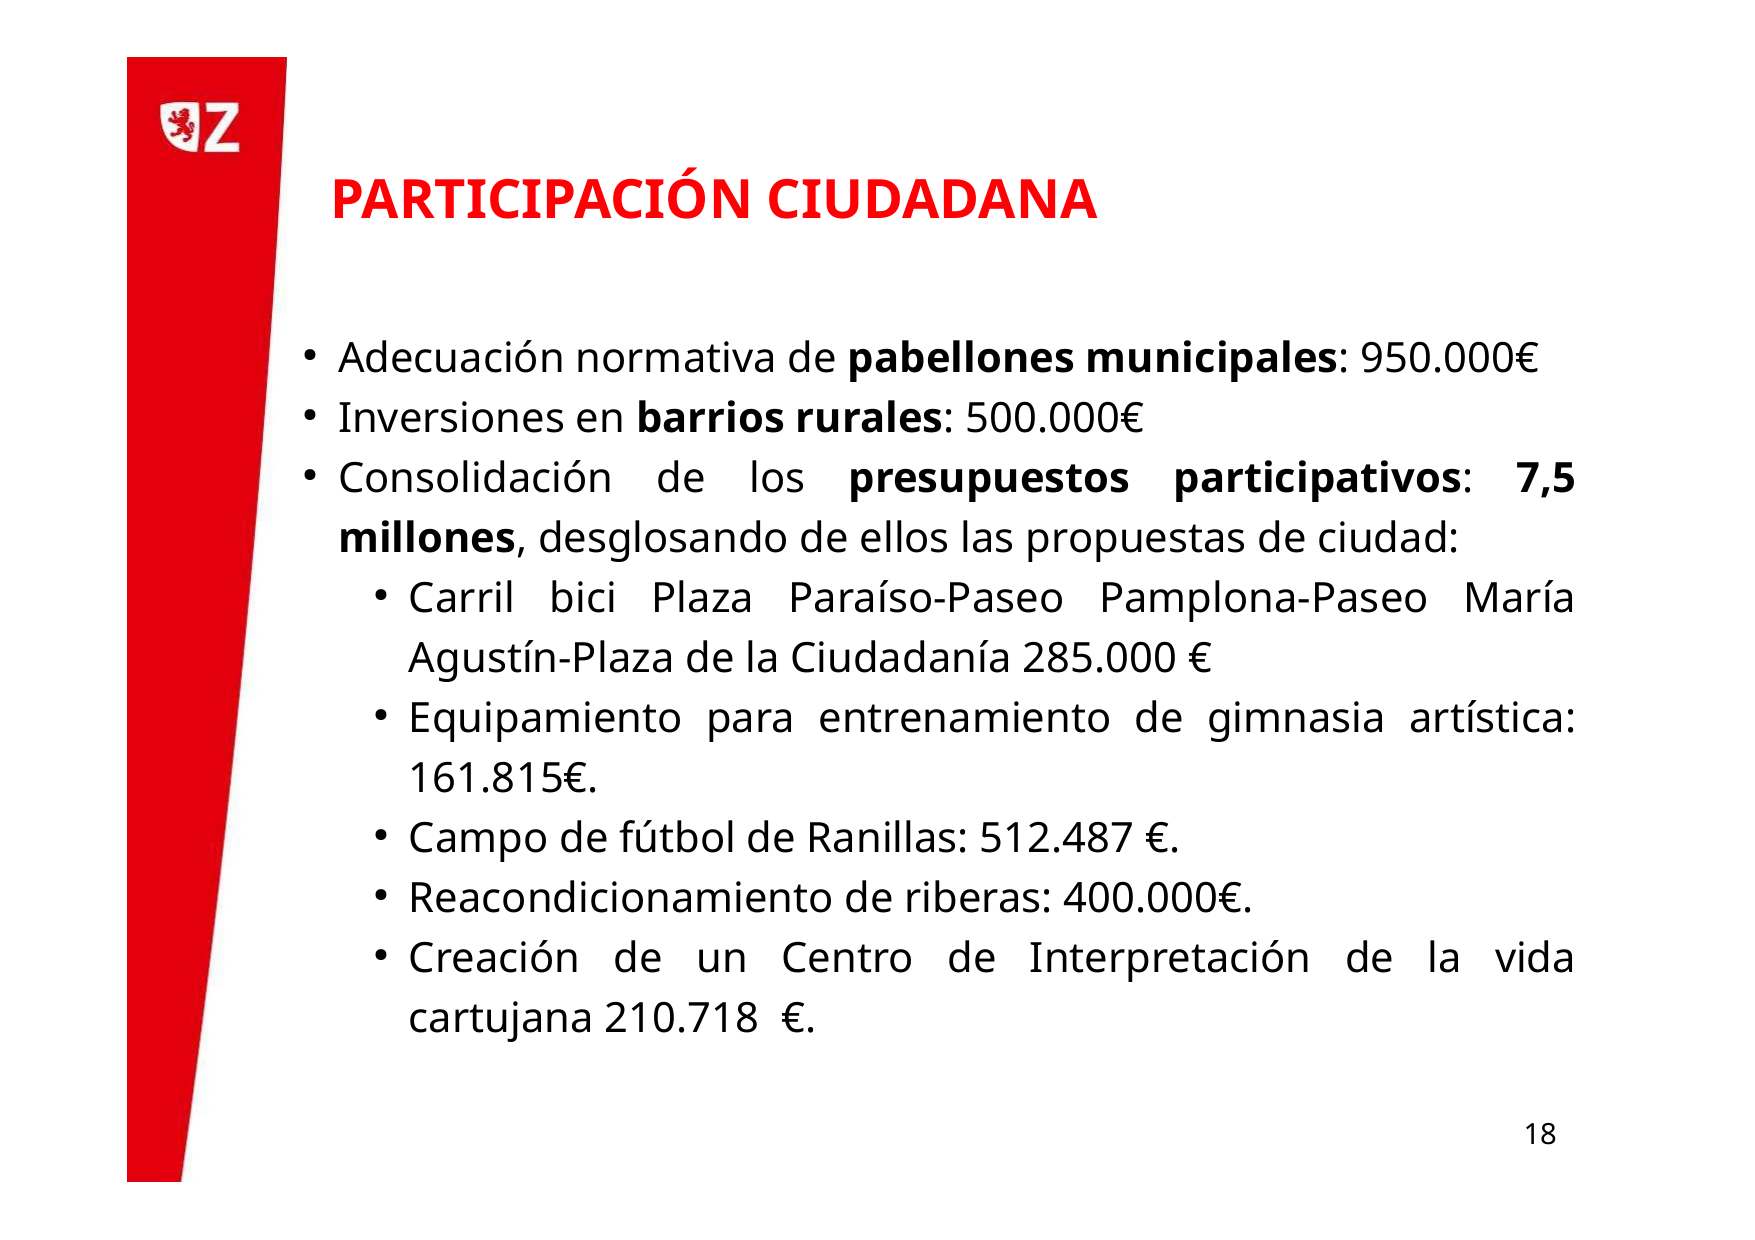

PARTICIPACIÓN CIUDADANA
Adecuación normativa de pabellones municipales: 950.000€
Inversiones en barrios rurales: 500.000€
Consolidación de los presupuestos participativos: 7,5 millones, desglosando de ellos las propuestas de ciudad:
Carril bici Plaza Paraíso-Paseo Pamplona-Paseo María Agustín-Plaza de la Ciudadanía 285.000 €
Equipamiento para entrenamiento de gimnasia artística: 161.815€.
Campo de fútbol de Ranillas: 512.487 €.
Reacondicionamiento de riberas: 400.000€.
Creación de un Centro de Interpretación de la vida cartujana 210.718 €.